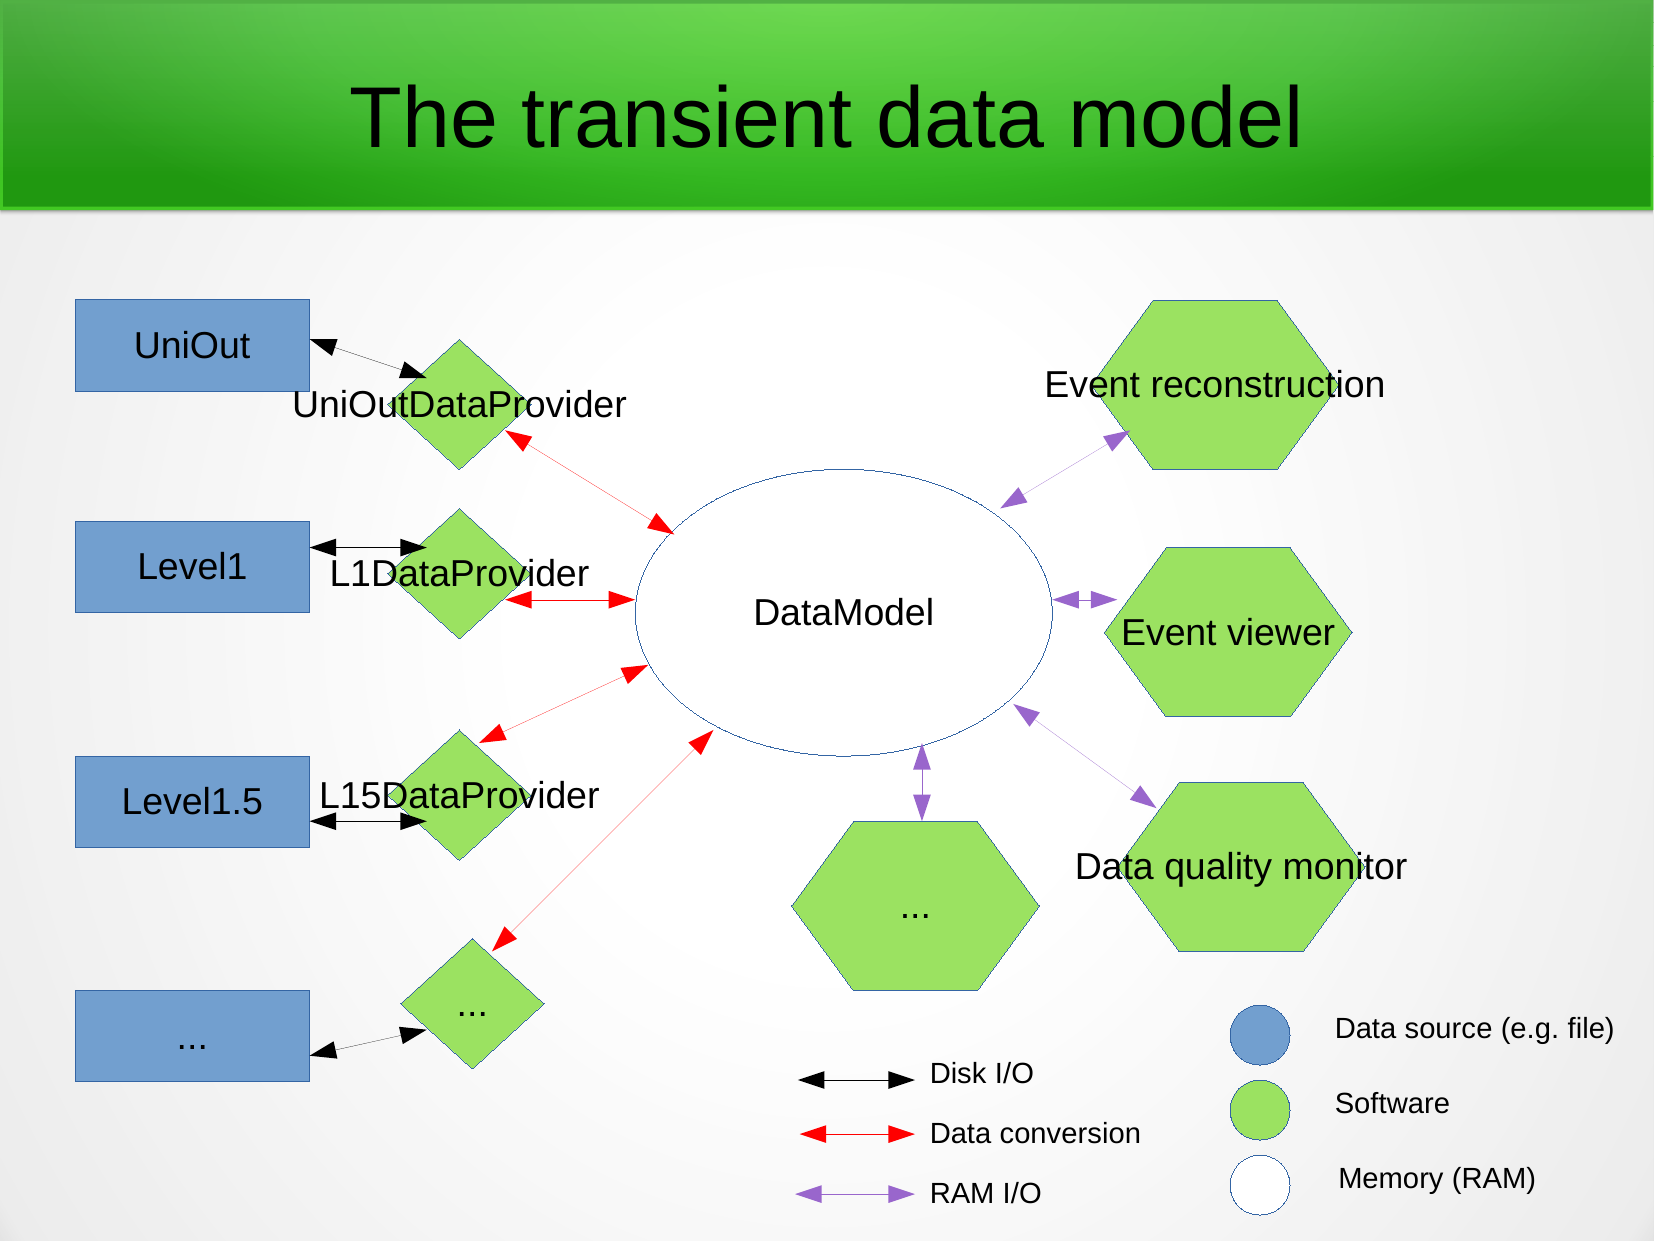

# The transient data model
UniOut
Event reconstruction
UniOutDataProvider
DataModel
L1DataProvider
Level1
Event viewer
L15DataProvider
Level1.5
Data quality monitor
...
...
...
Data source (e.g. file)
Disk I/O
Software
Data conversion
Memory (RAM)
RAM I/O